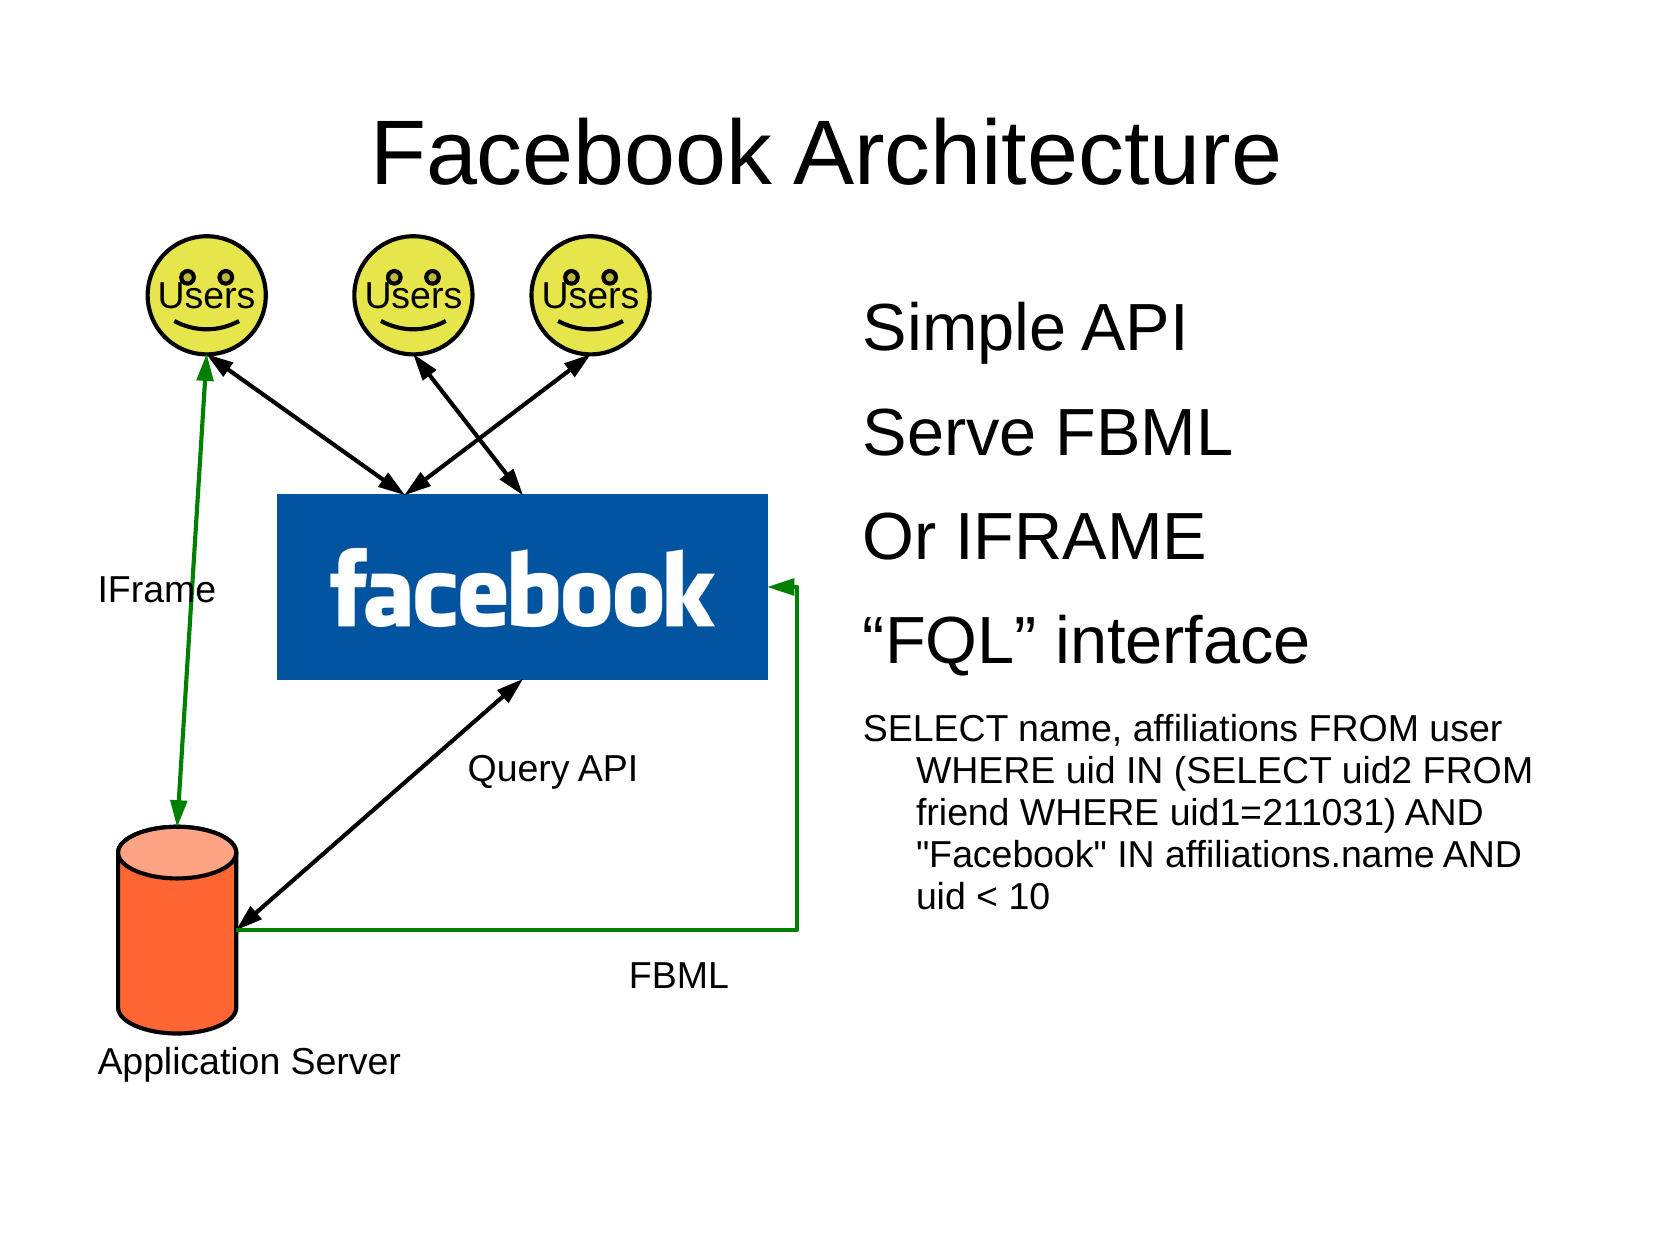

# Facebook Architecture
Users
Users
Users
Simple API
Serve FBML
Or IFRAME
“FQL” interface
SELECT name, affiliations FROM user WHERE uid IN (SELECT uid2 FROM friend WHERE uid1=211031) AND "Facebook" IN affiliations.name AND uid < 10
IFrame
Query API
FBML
Application Server